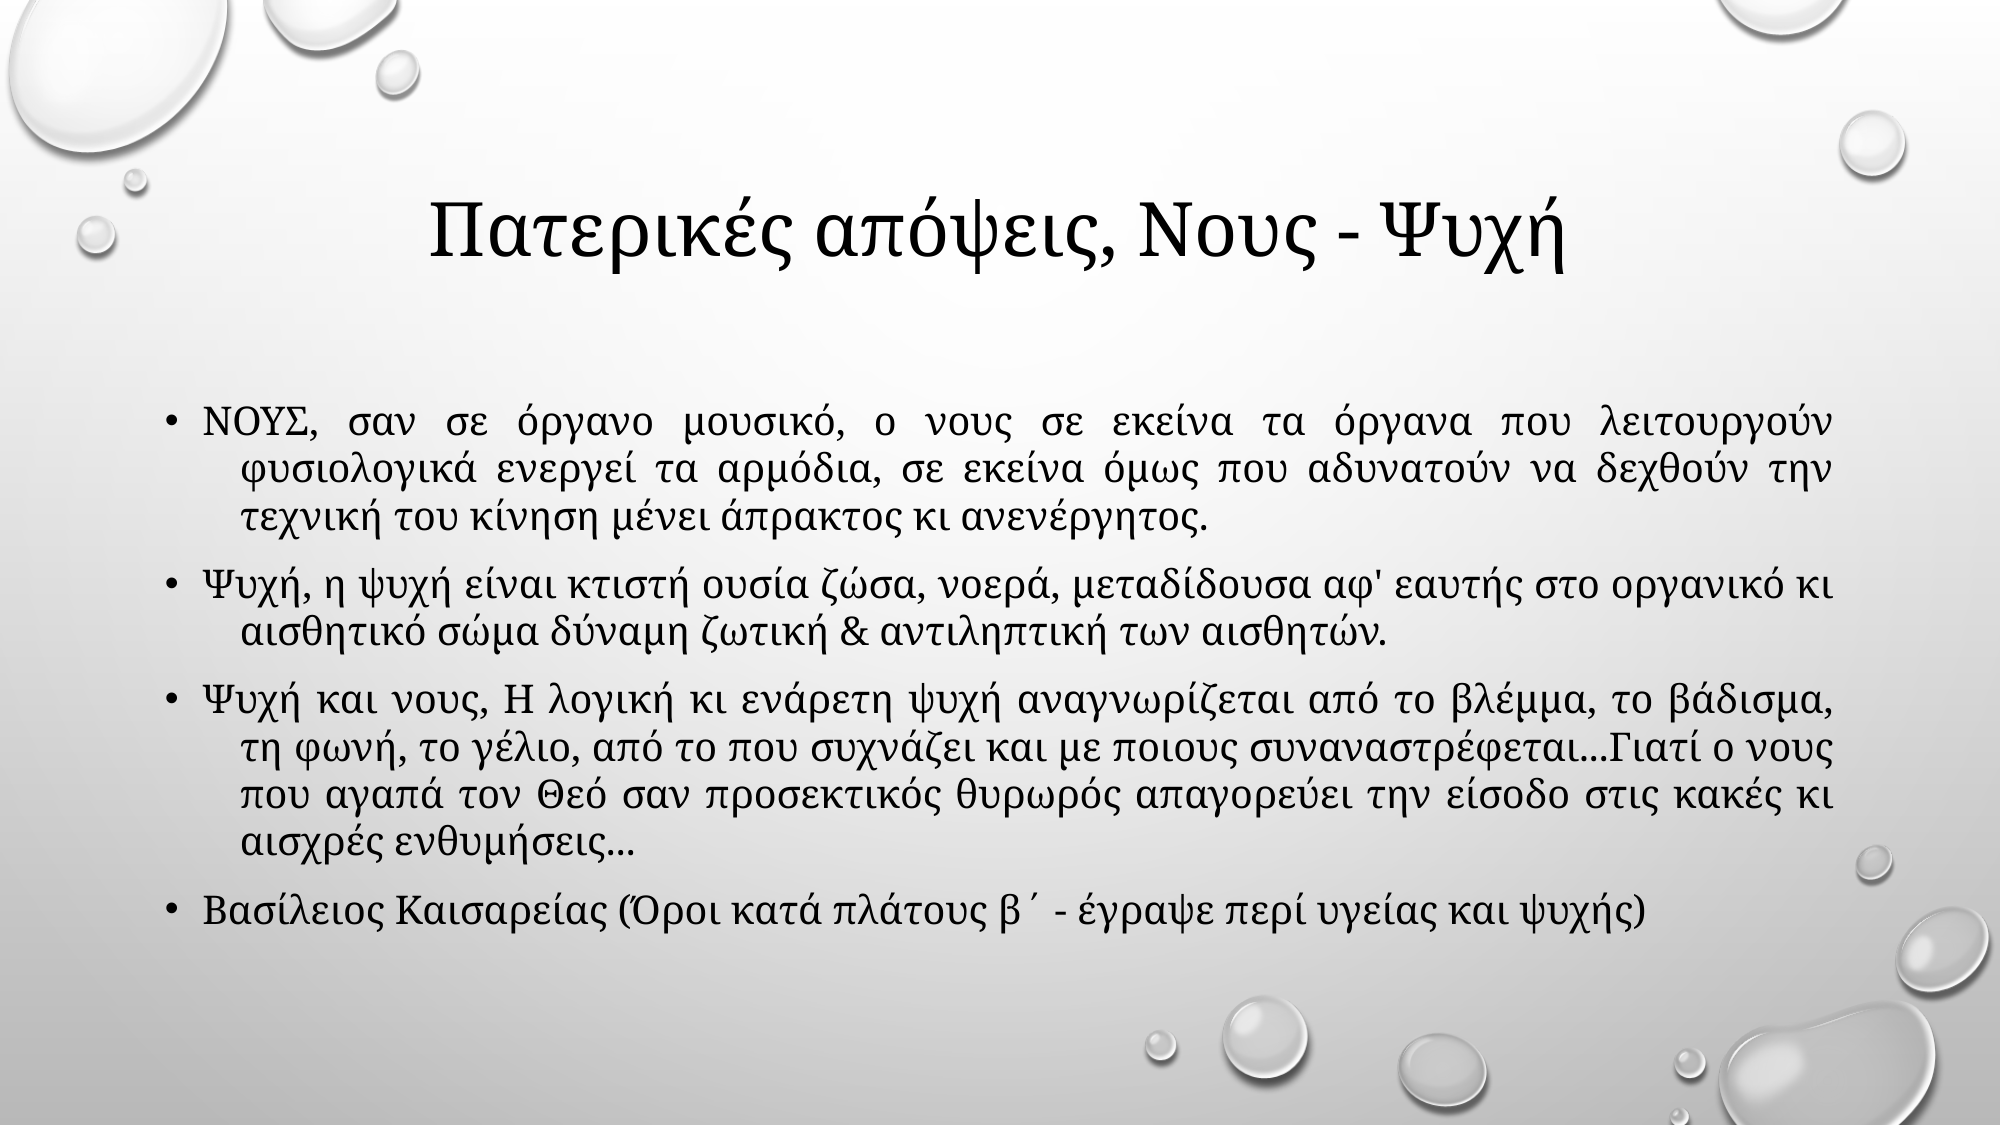

# Πατερικές απόψεις, Νους - Ψυχή
Νους, σαν σε όργανο μουσικό, ο νους σε εκείνα τα όργανα που λειτουργούν φυσιολογικά ενεργεί τα αρμόδια, σε εκείνα όμως που αδυνατούν να δεχθούν την τεχνική του κίνηση μένει άπρακτος κι ανενέργητος.
Ψυχή, η ψυχή είναι κτιστή ουσία ζώσα, νοερά, μεταδίδουσα αφ' εαυτής στο οργανικό κι αισθητικό σώμα δύναμη ζωτική & αντιληπτική των αισθητών.
Ψυχή και νους, Η λογική κι ενάρετη ψυχή αναγνωρίζεται από το βλέμμα, το βάδισμα, τη φωνή, το γέλιο, από το που συχνάζει και με ποιους συναναστρέφεται...Γιατί ο νους που αγαπά τον Θεό σαν προσεκτικός θυρωρός απαγορεύει την είσοδο στις κακές κι αισχρές ενθυμήσεις...
Βασίλειος Καισαρείας (Όροι κατά πλάτους β΄ - έγραψε περί υγείας και ψυχής)